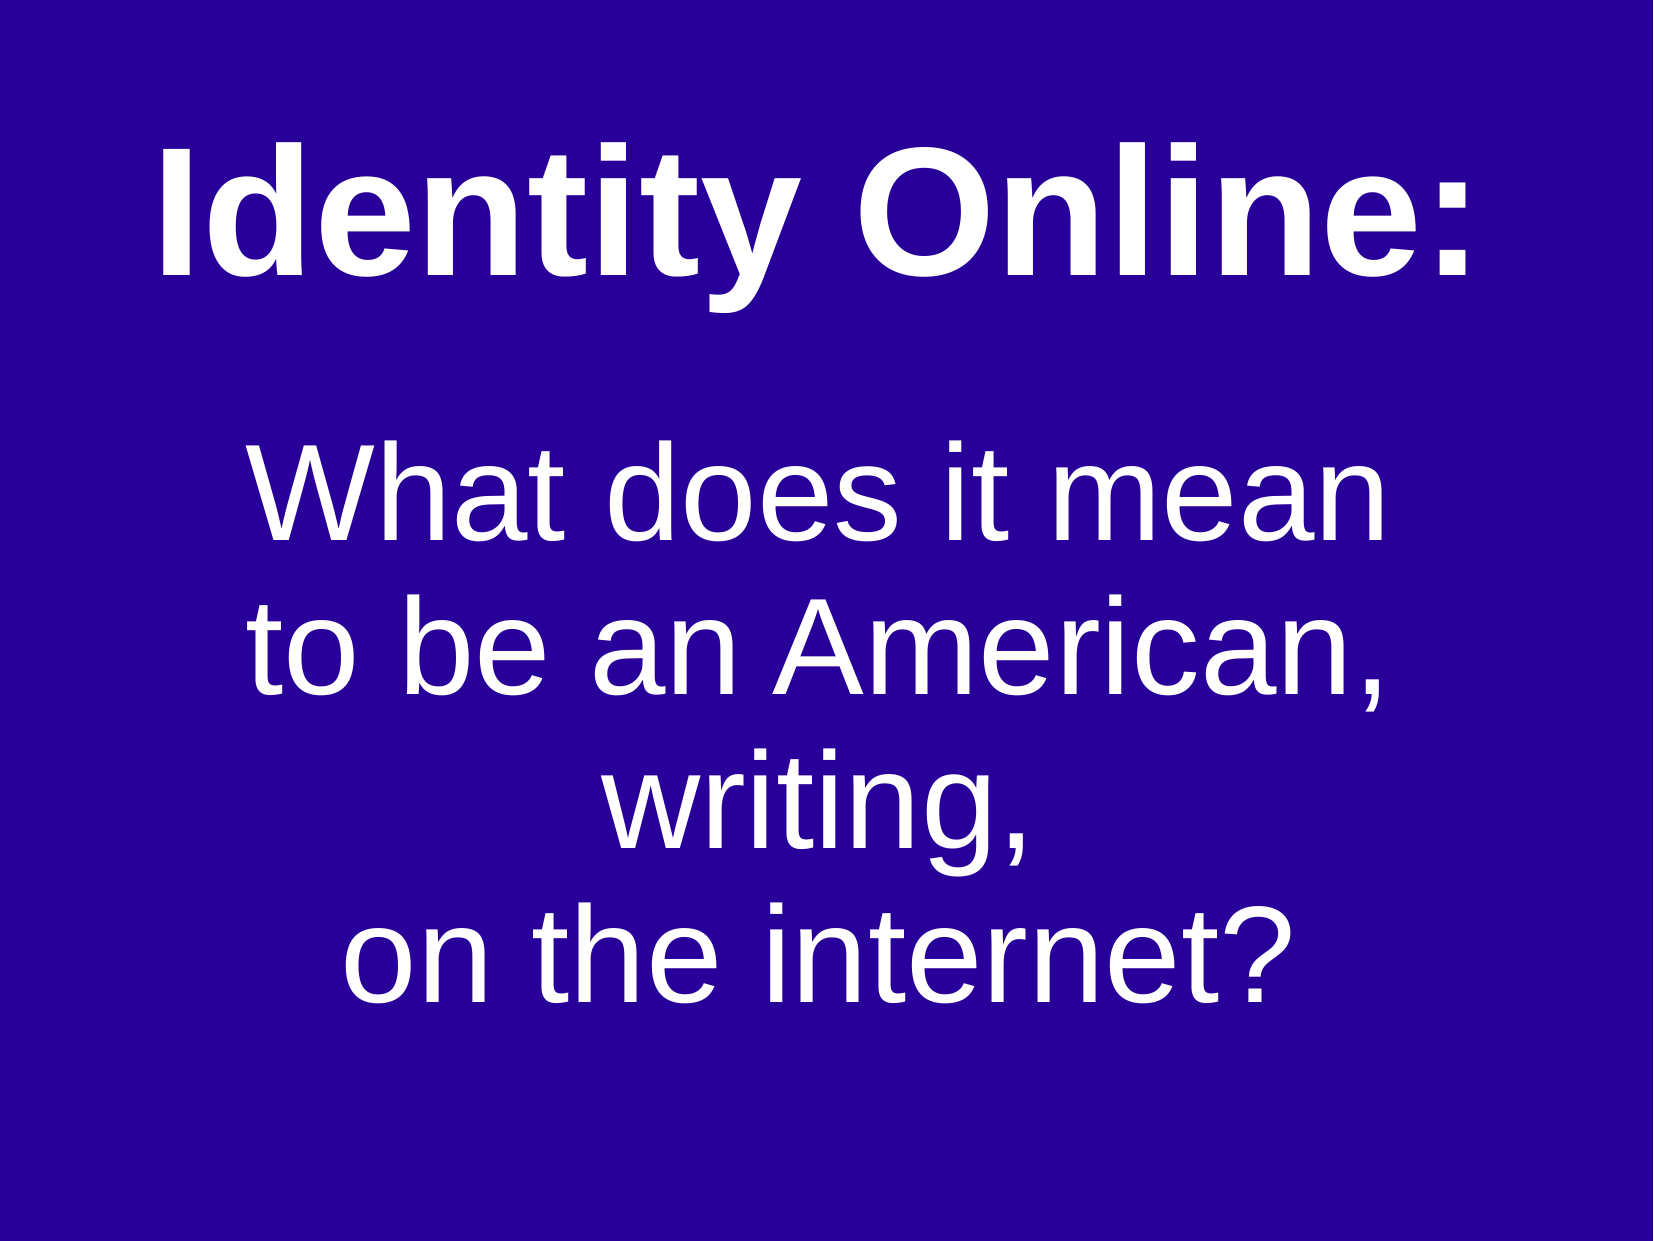

# Identity Online: What does it mean to be an American, writing, on the internet?